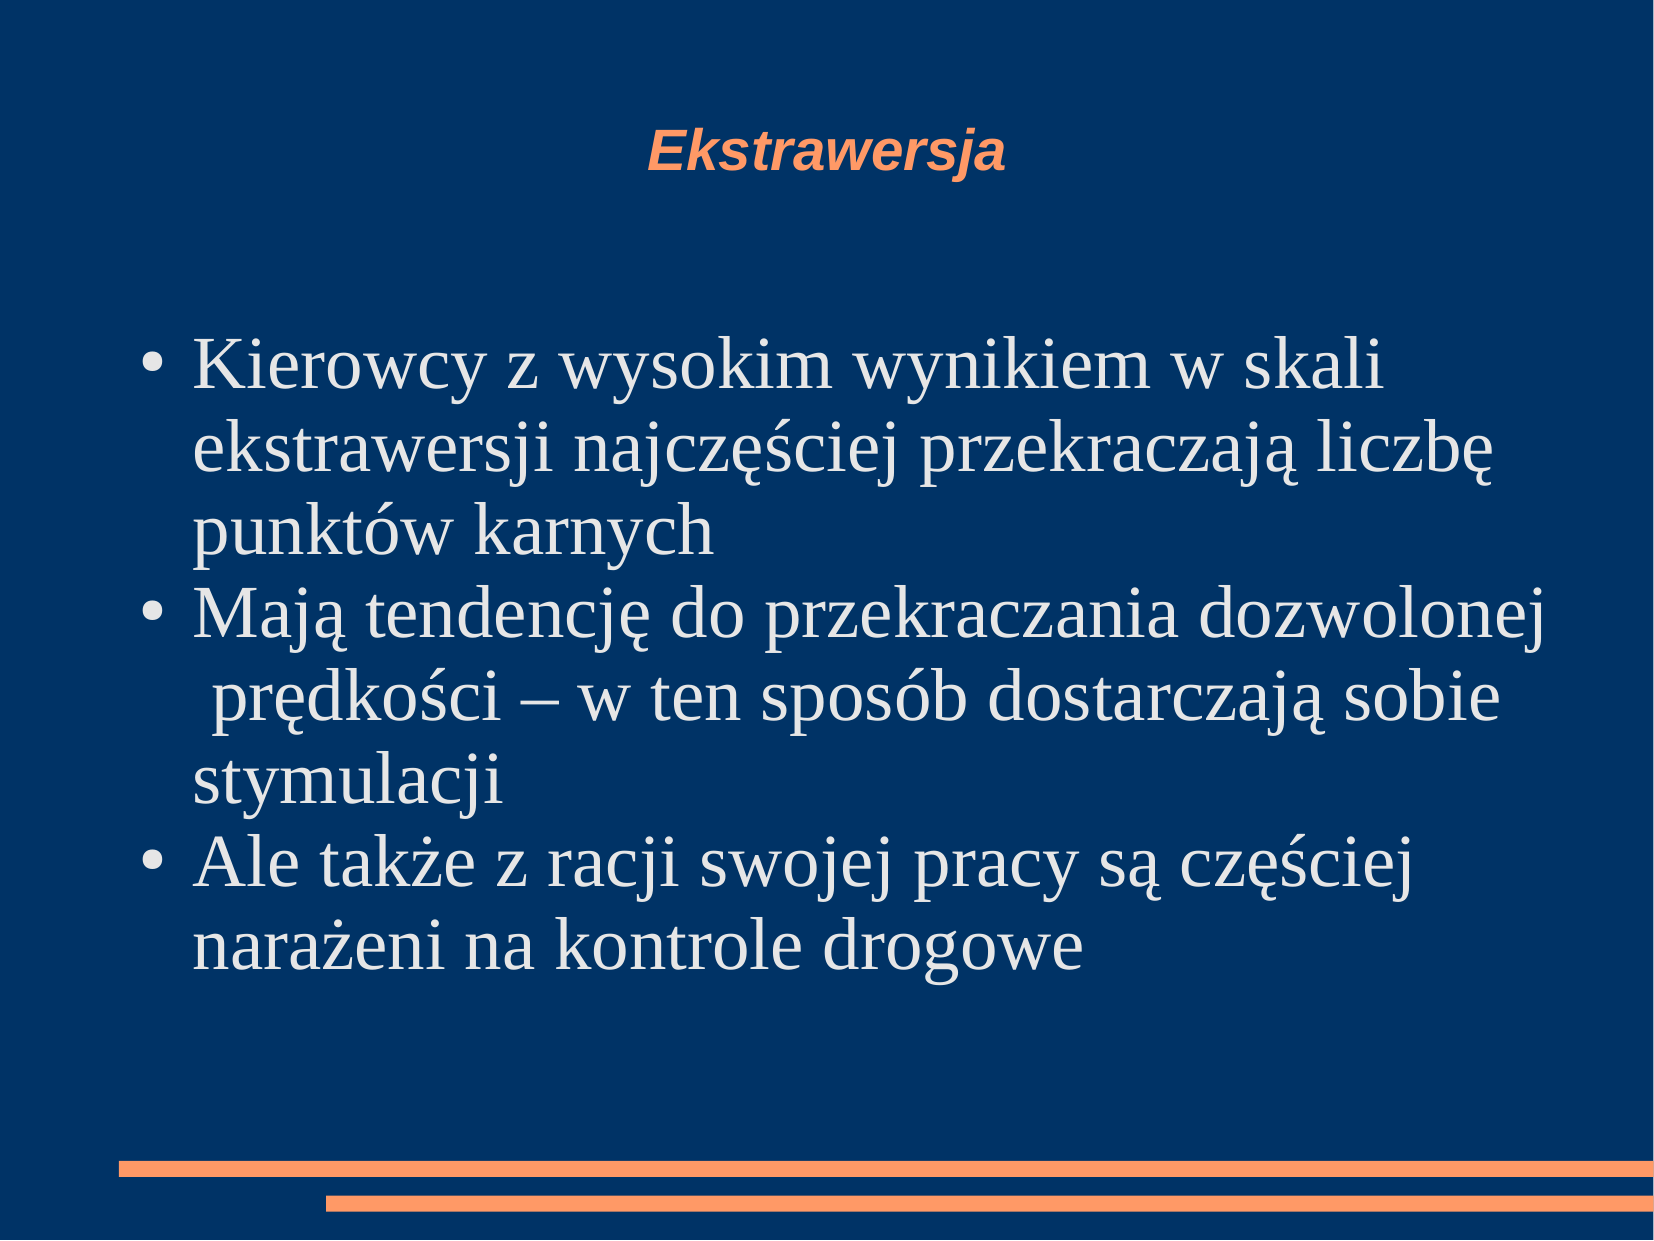

# Ekstrawersja
Kierowcy z wysokim wynikiem w skali ekstrawersji najczęściej przekraczają liczbę punktów karnych
Mają tendencję do przekraczania dozwolonej prędkości – w ten sposób dostarczają sobie stymulacji
Ale także z racji swojej pracy są częściej narażeni na kontrole drogowe